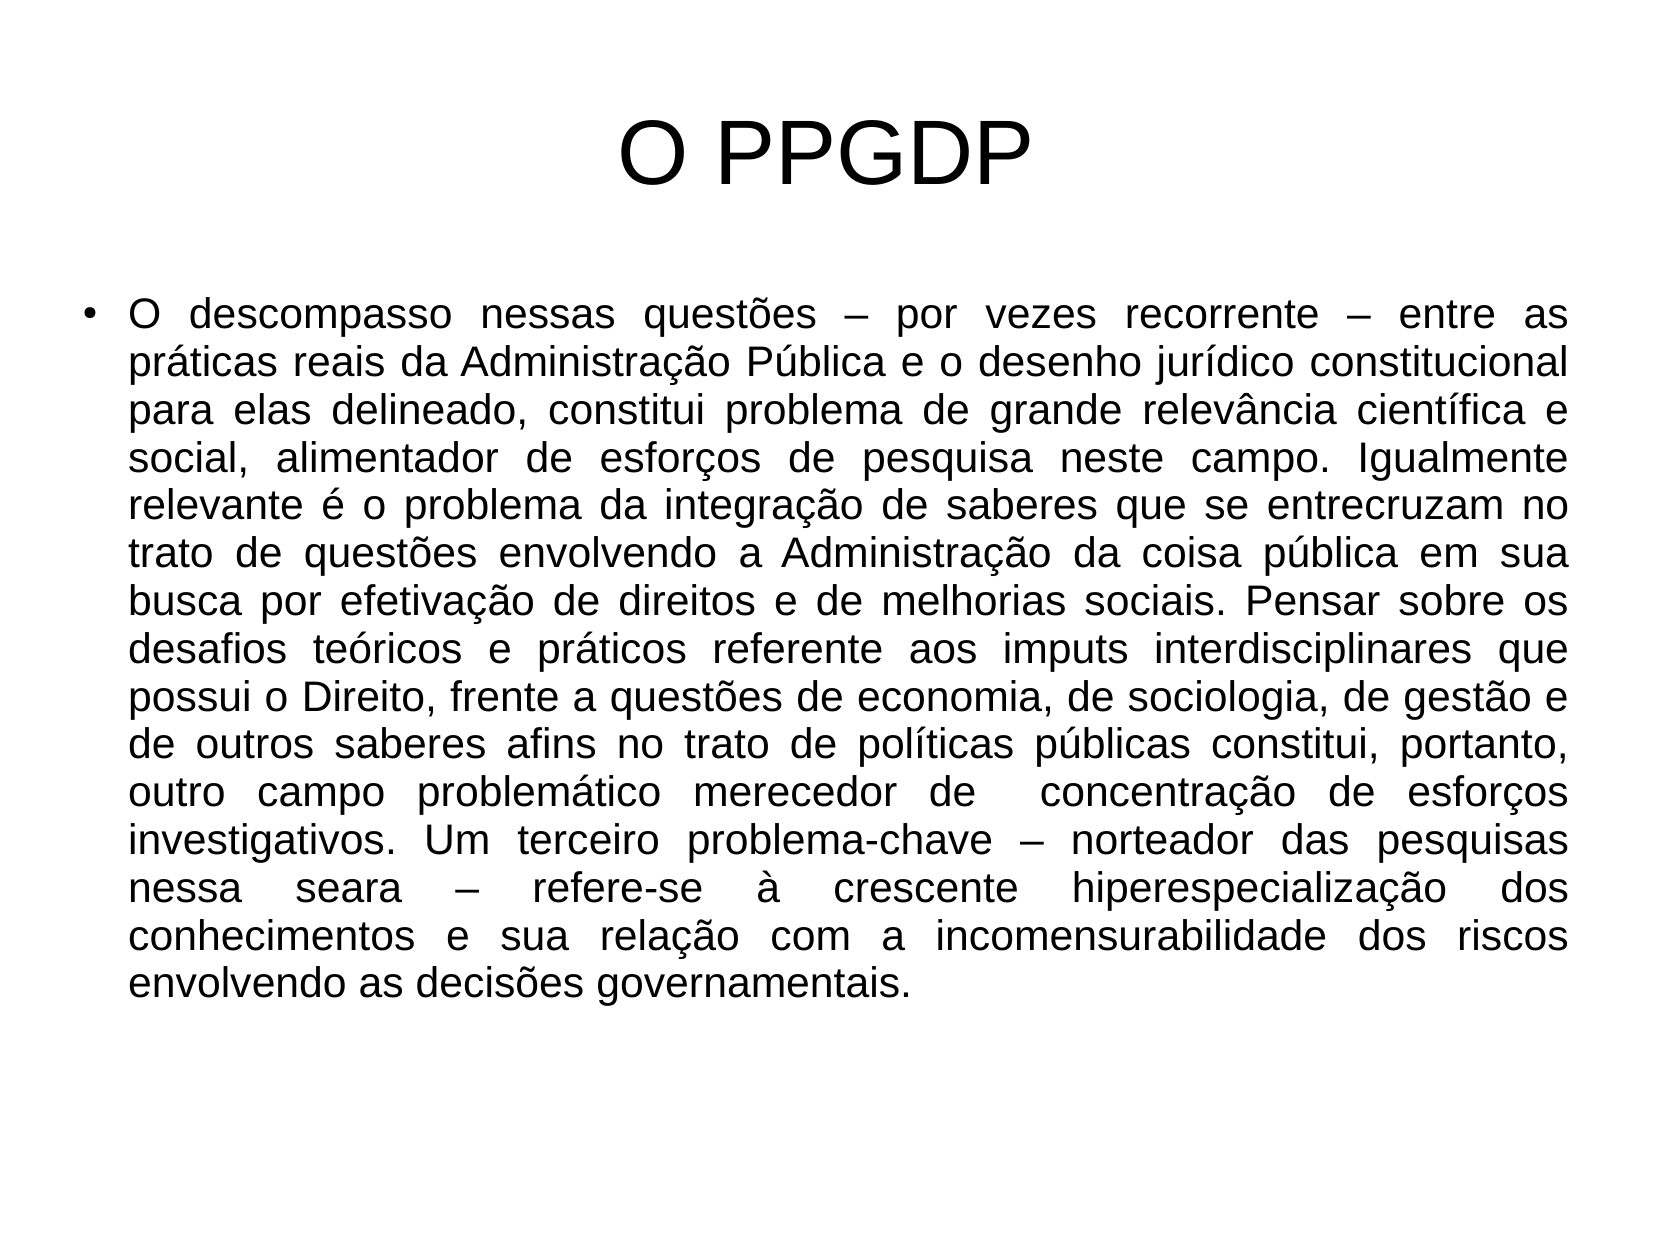

# O PPGDP
O descompasso nessas questões – por vezes recorrente – entre as práticas reais da Administração Pública e o desenho jurídico constitucional para elas delineado, constitui problema de grande relevância científica e social, alimentador de esforços de pesquisa neste campo. Igualmente relevante é o problema da integração de saberes que se entrecruzam no trato de questões envolvendo a Administração da coisa pública em sua busca por efetivação de direitos e de melhorias sociais. Pensar sobre os desafios teóricos e práticos referente aos imputs interdisciplinares que possui o Direito, frente a questões de economia, de sociologia, de gestão e de outros saberes afins no trato de políticas públicas constitui, portanto, outro campo problemático merecedor de concentração de esforços investigativos. Um terceiro problema-chave – norteador das pesquisas nessa seara – refere-se à crescente hiperespecialização dos conhecimentos e sua relação com a incomensurabilidade dos riscos envolvendo as decisões governamentais.